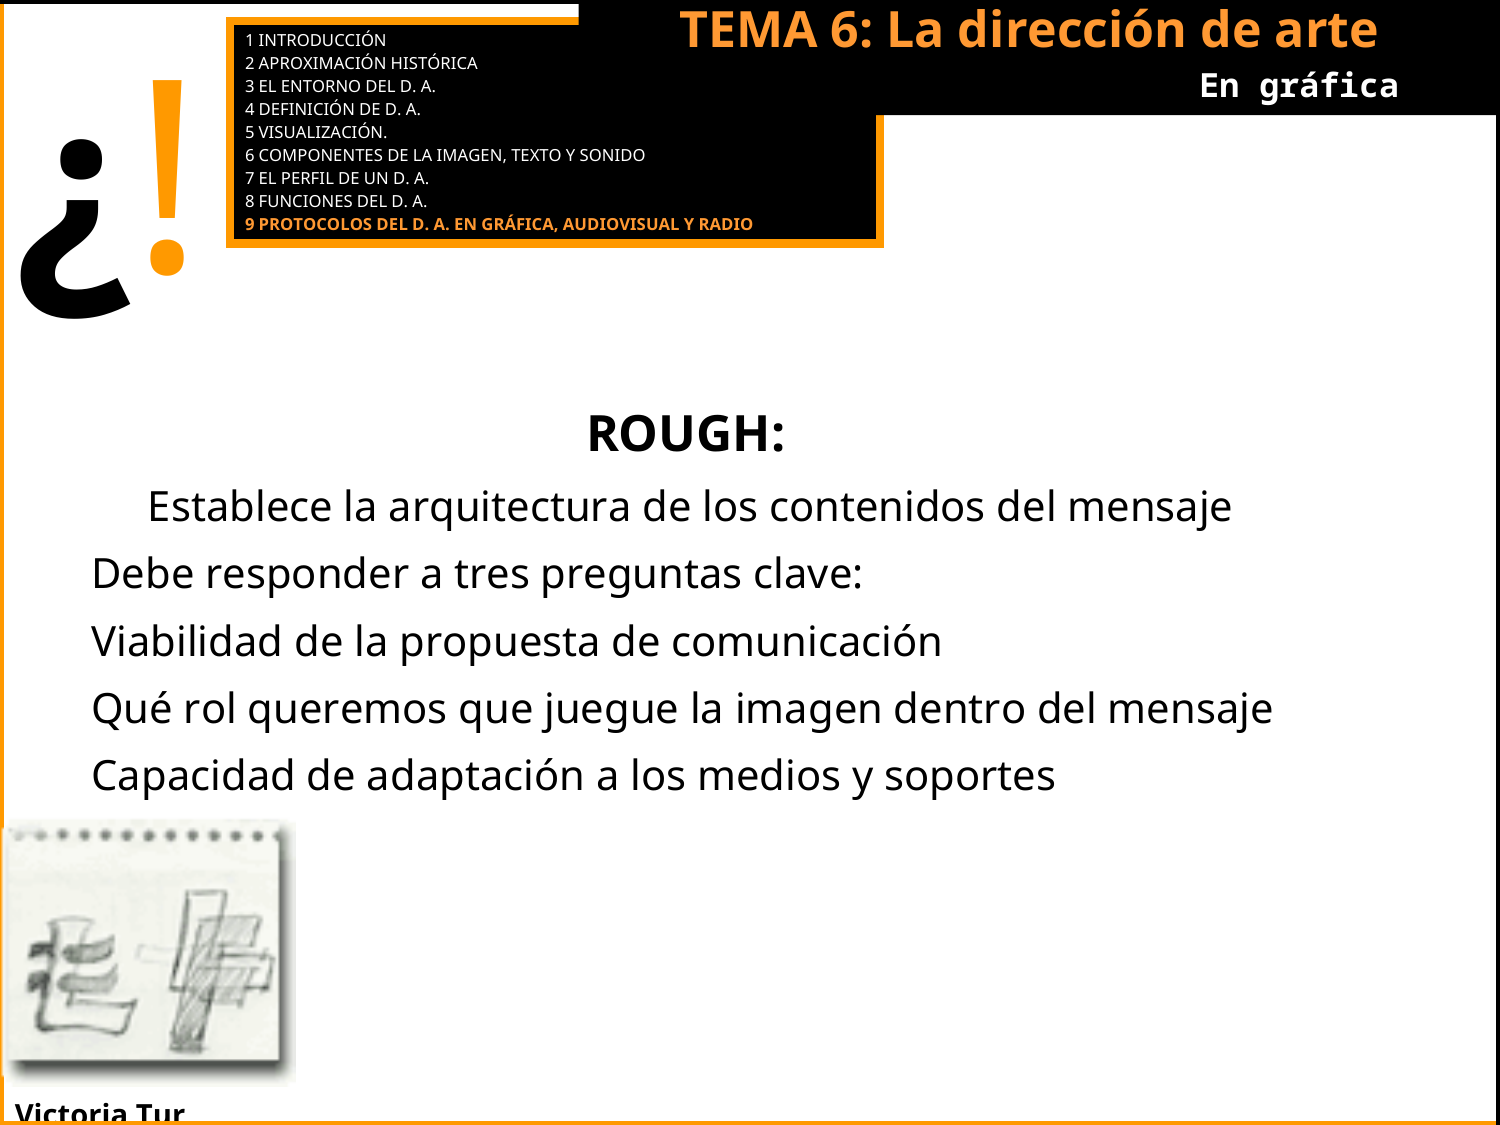

TEMA 6: La dirección de arte
En gráfica
1 INTRODUCCIÓN
2 APROXIMACIÓN HISTÓRICA
3 EL ENTORNO DEL D. A.
4 DEFINICIÓN DE D. A.
5 VISUALIZACIÓN.
6 COMPONENTES DE LA IMAGEN, TEXTO Y SONIDO
7 EL PERFIL DE UN D. A.
8 FUNCIONES DEL D. A.
9 PROTOCOLOS DEL D. A. EN GRÁFICA, AUDIOVISUAL Y RADIO
#
ROUGH:
Establece la arquitectura de los contenidos del mensaje
Debe responder a tres preguntas clave:
Viabilidad de la propuesta de comunicación
Qué rol queremos que juegue la imagen dentro del mensaje
Capacidad de adaptación a los medios y soportes